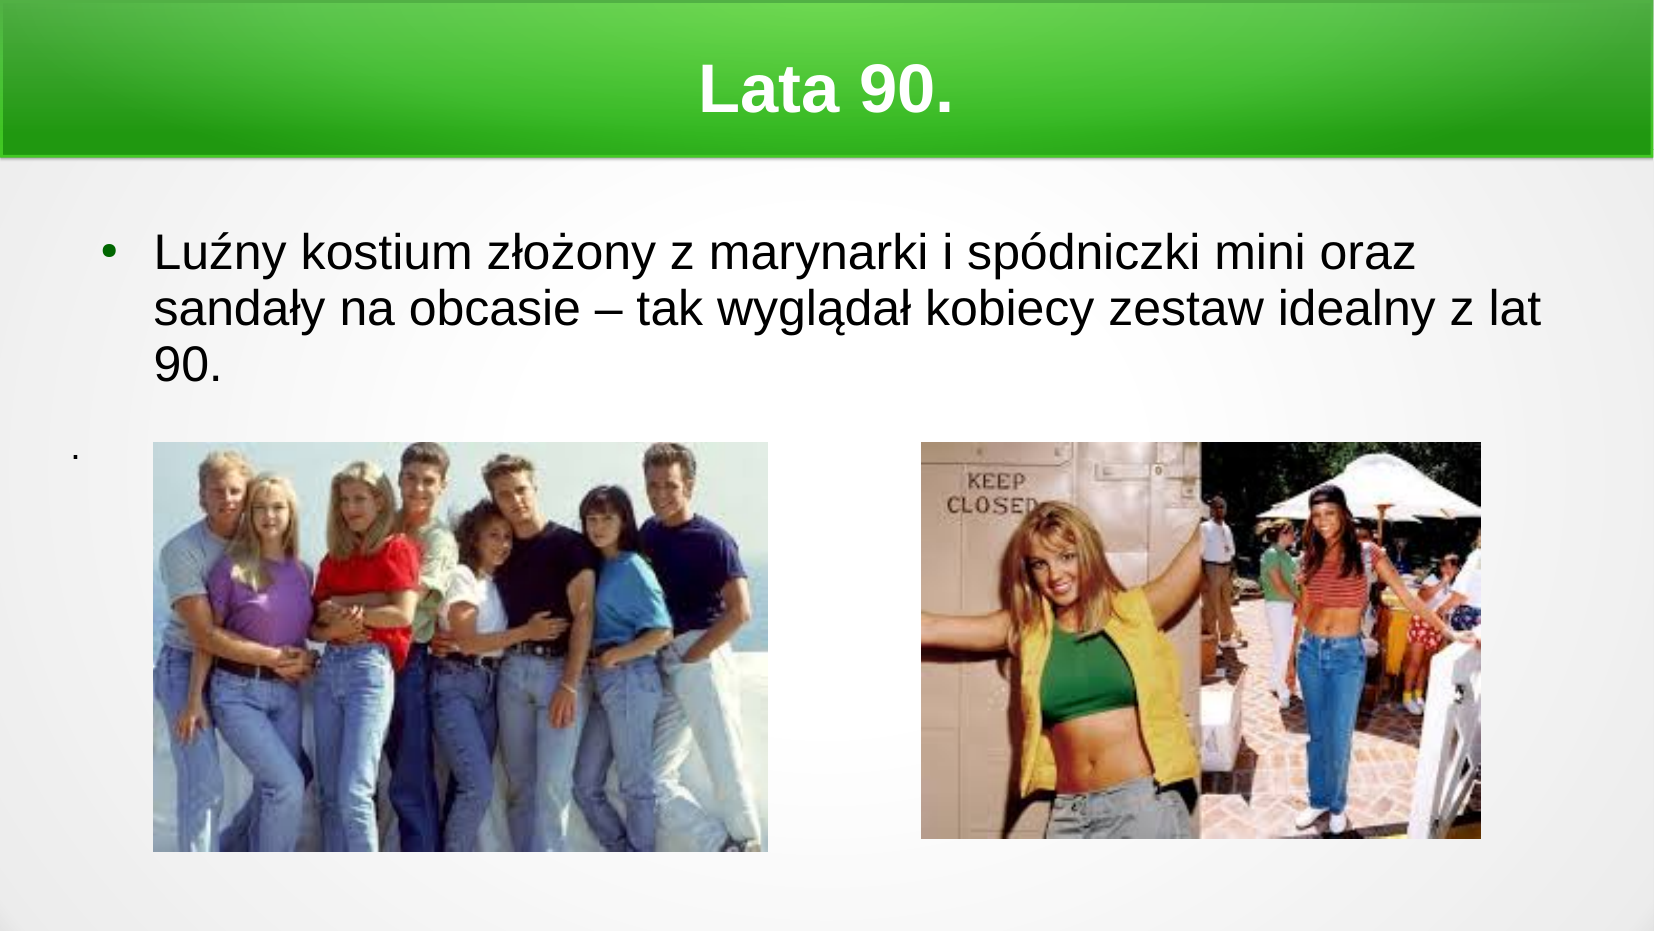

# Lata 90.
Luźny kostium złożony z marynarki i spódniczki mini oraz sandały na obcasie – tak wyglądał kobiecy zestaw idealny z lat 90.
.